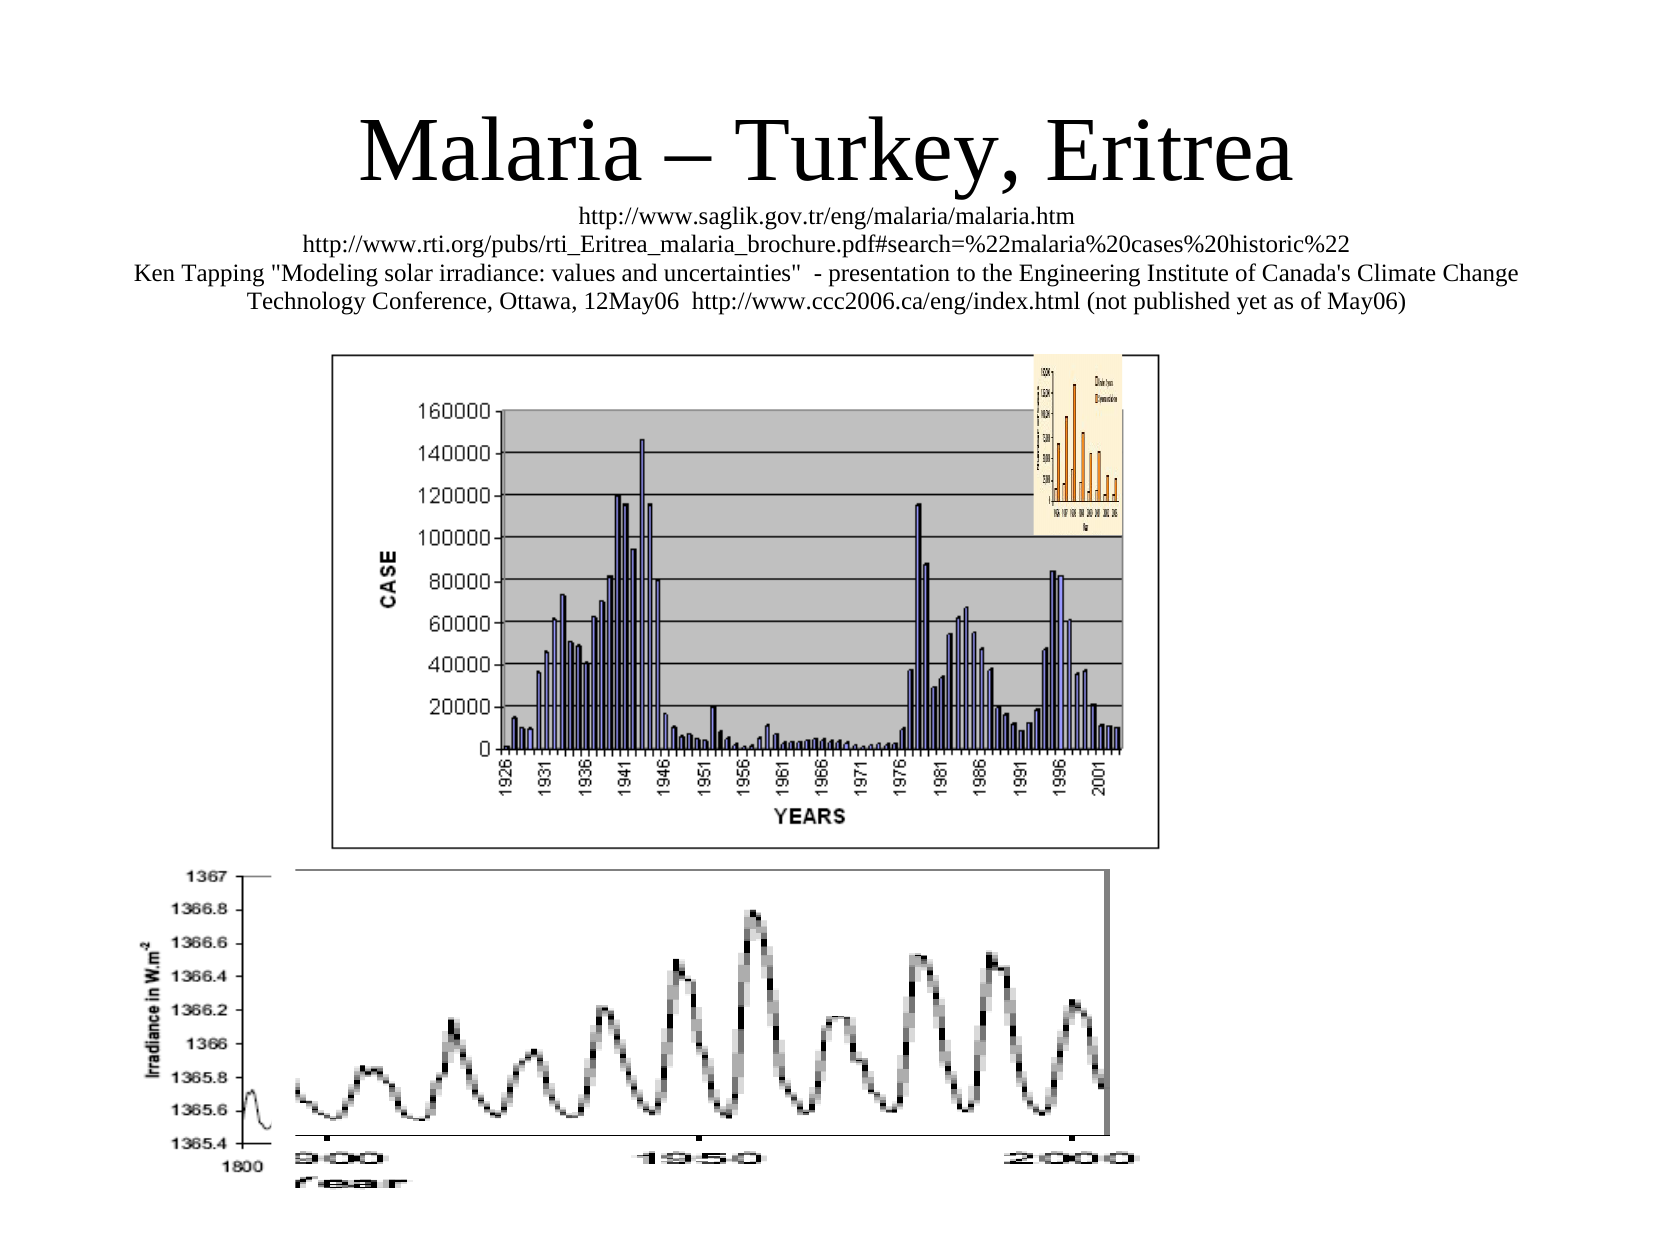

# Malaria – Turkey, Eritrea http://www.saglik.gov.tr/eng/malaria/malaria.htm http://www.rti.org/pubs/rti_Eritrea_malaria_brochure.pdf#search=%22malaria%20cases%20historic%22 Ken Tapping "Modeling solar irradiance: values and uncertainties" - presentation to the Engineering Institute of Canada's Climate Change Technology Conference, Ottawa, 12May06 http://www.ccc2006.ca/eng/index.html (not published yet as of May06)